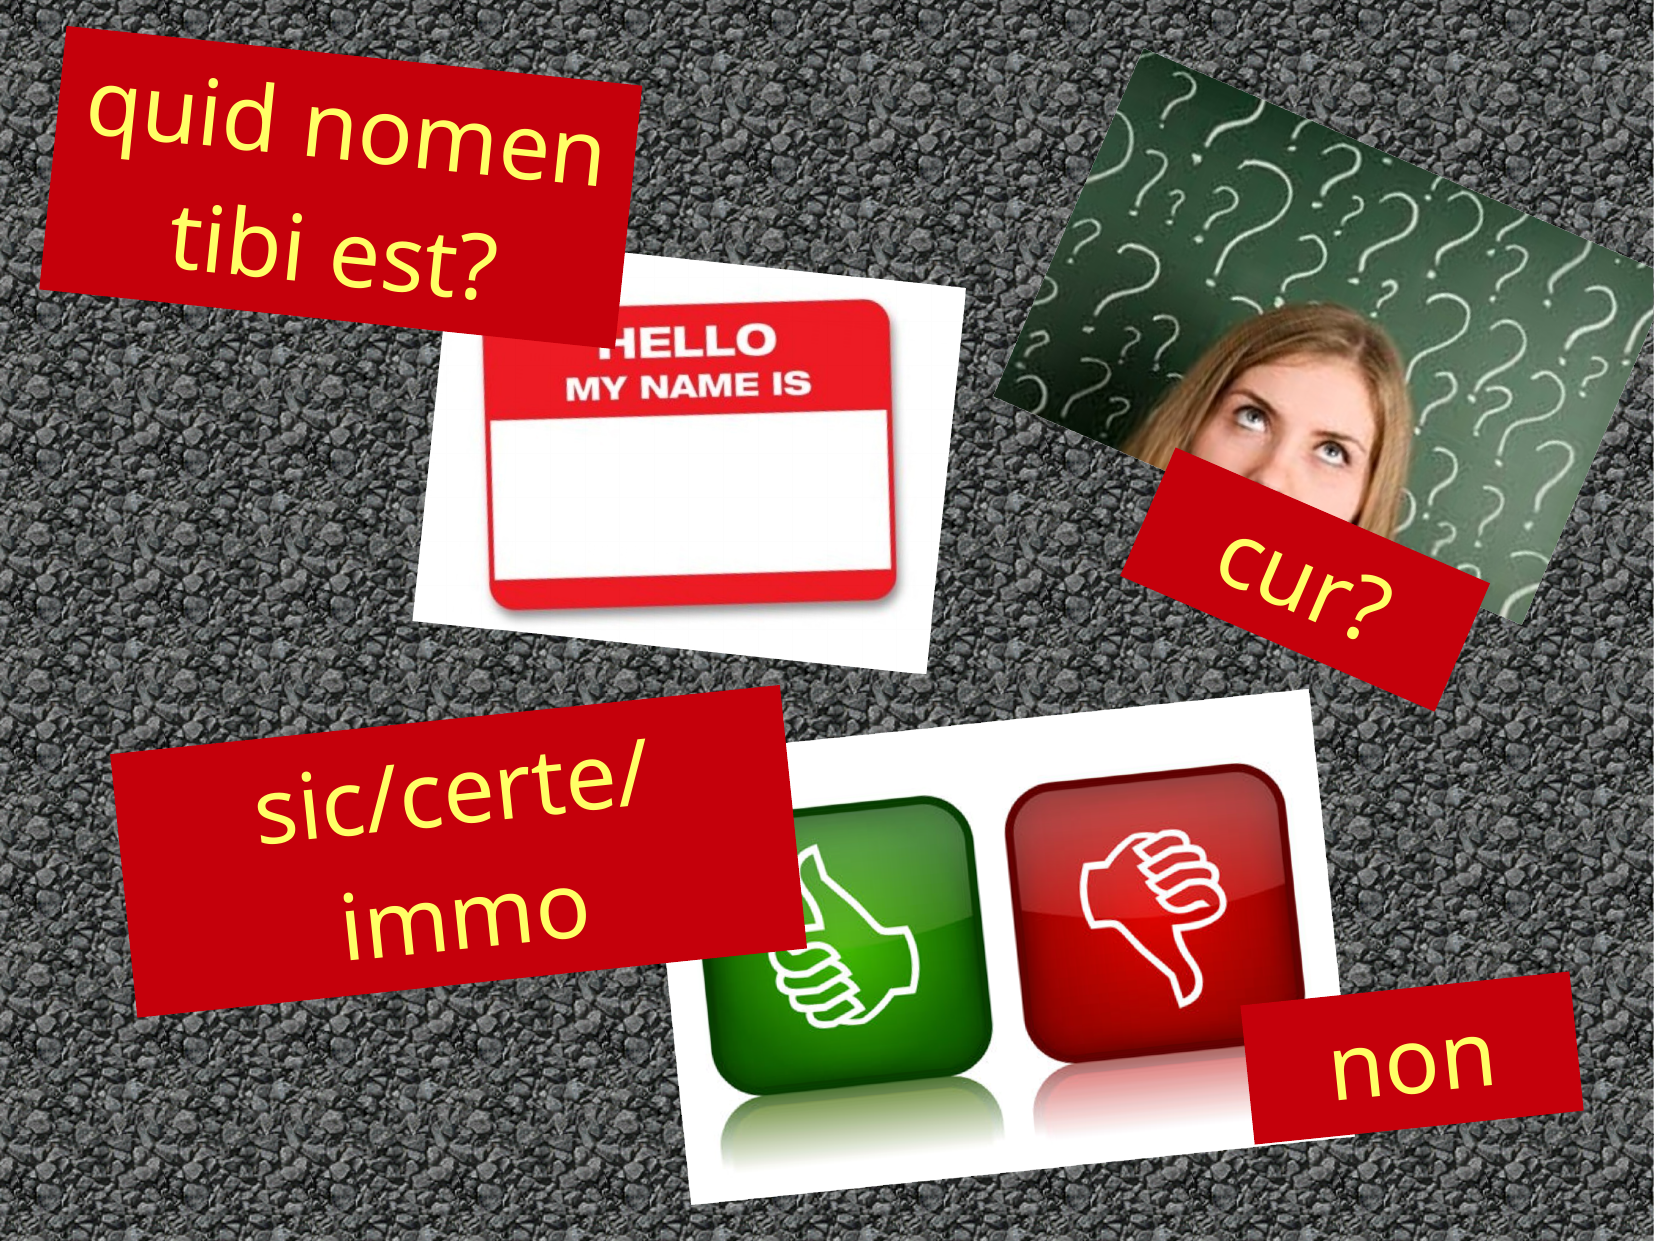

quid nomen tibi est?
cur?
sic/certe/immo
non